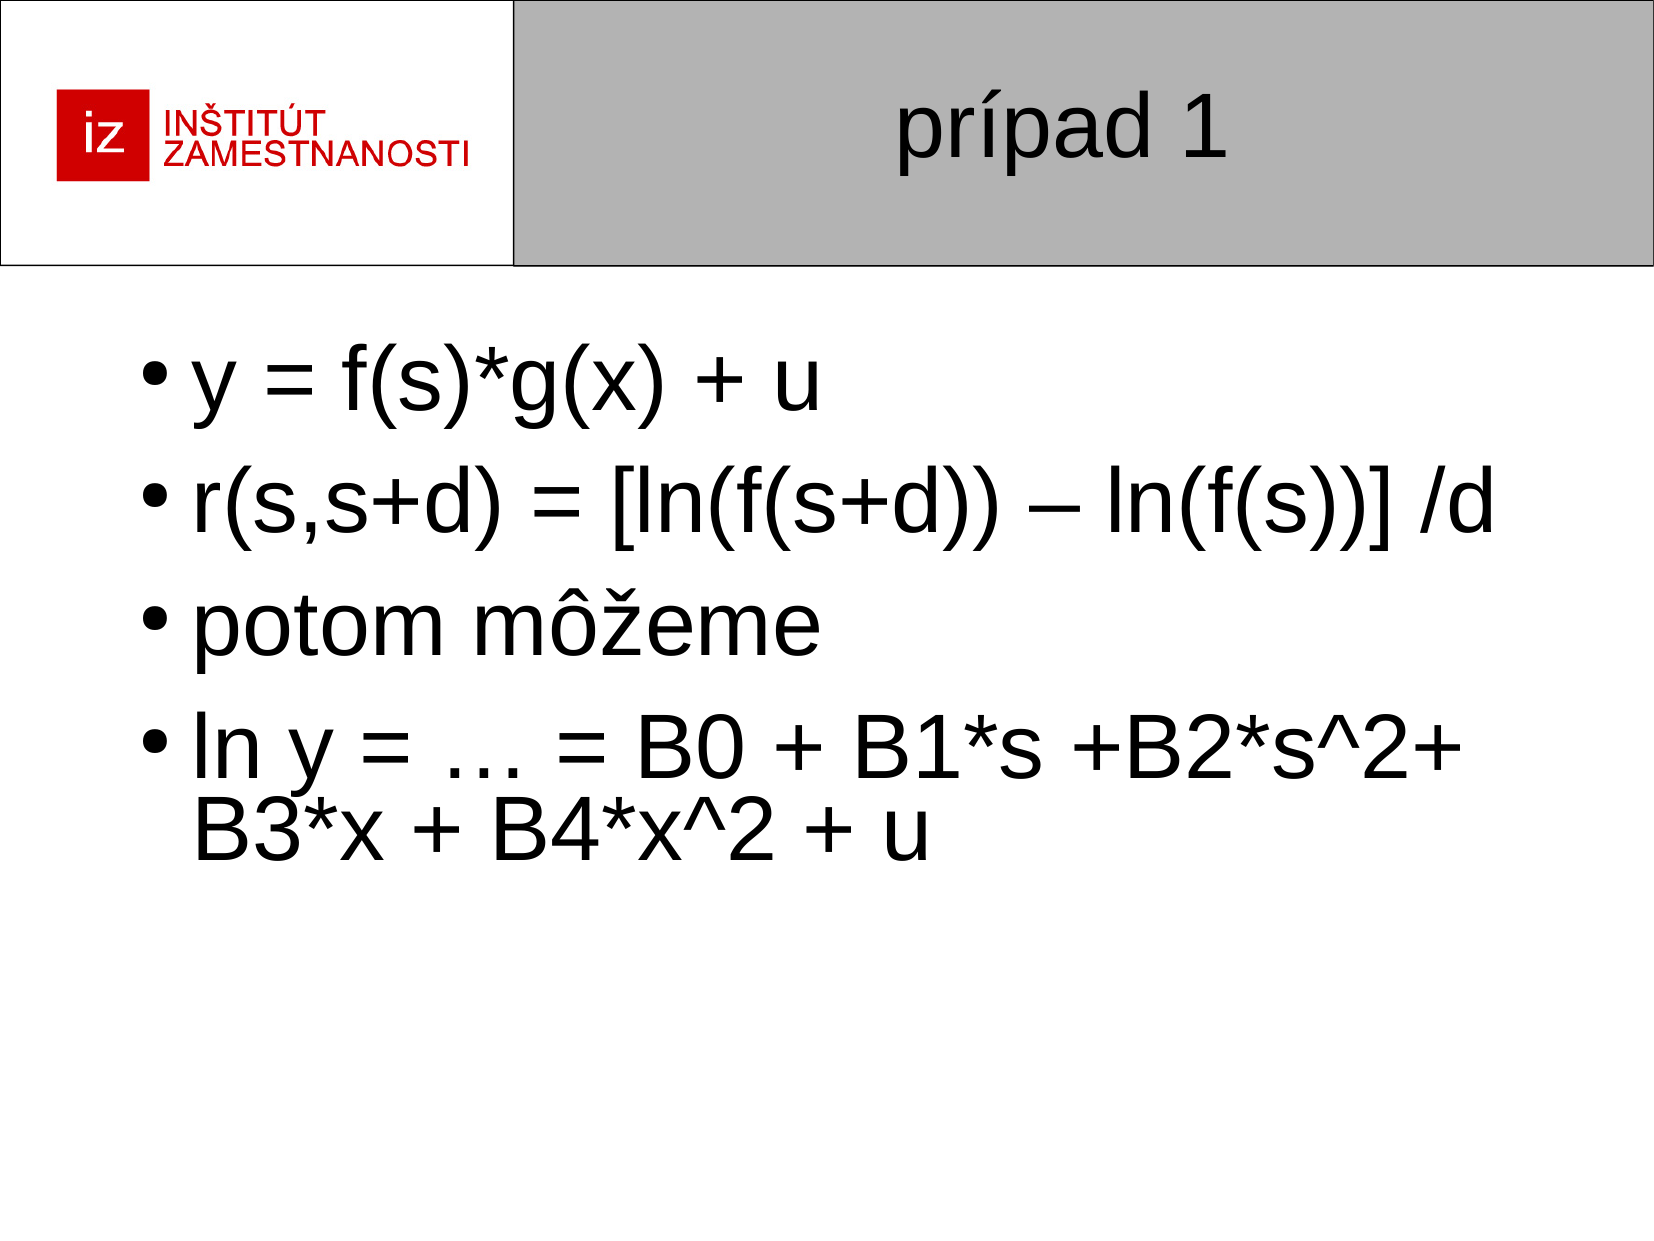

# prípad 1
y = f(s)*g(x) + u
r(s,s+d) = [ln(f(s+d)) – ln(f(s))] /d
potom môžeme
ln y = … = B0 + B1*s +B2*s^2+ B3*x + B4*x^2 + u